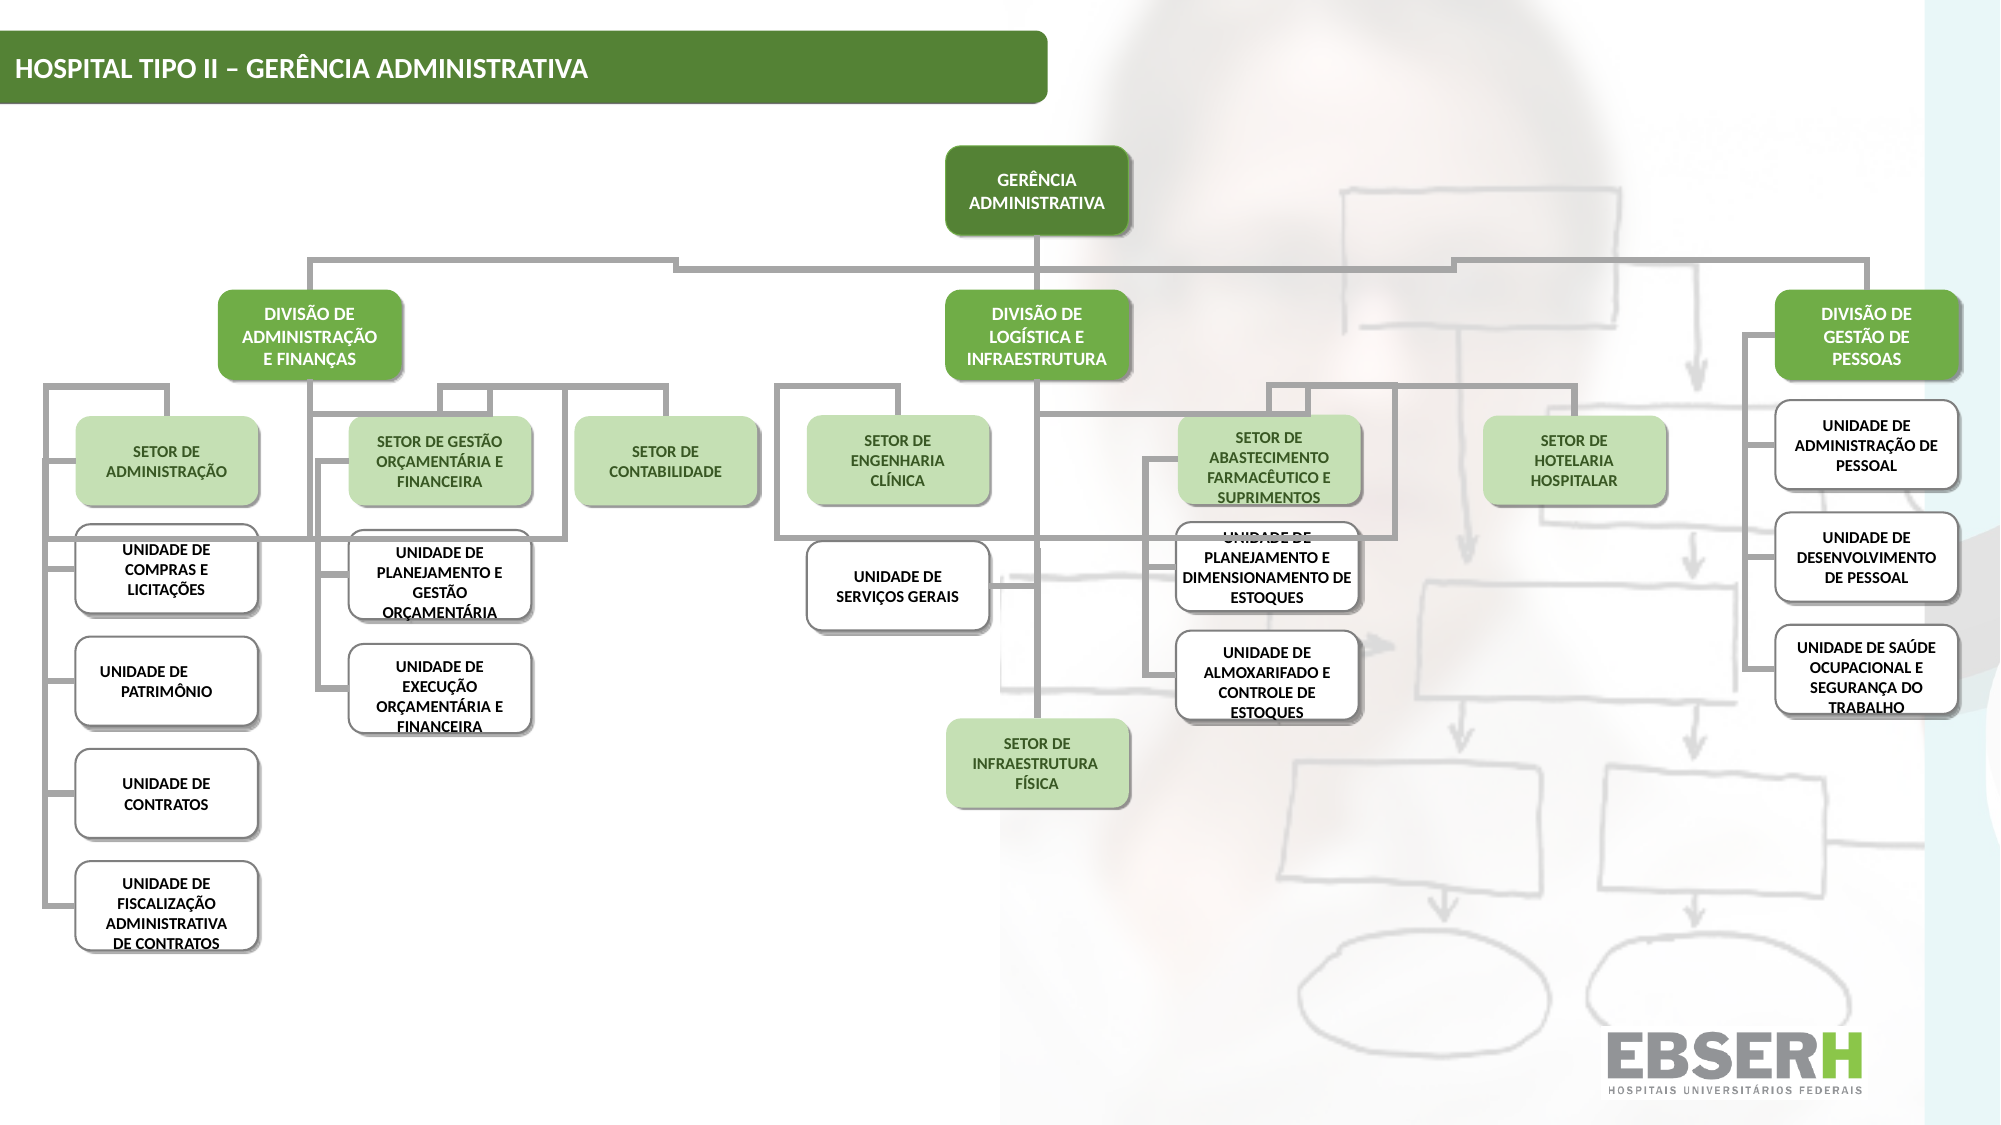

HOSPITAL TIPO II – GERÊNCIA ADMINISTRATIVA
GERÊNCIA ADMINISTRATIVA
DIVISÃO DE ADMINISTRAÇÃO E FINANÇAS
DIVISÃO DE LOGÍSTICA E INFRAESTRUTURA
DIVISÃO DE GESTÃO DE PESSOAS
UNIDADE DE ADMINISTRAÇÃO DE PESSOAL
SETOR DE ABASTECIMENTO FARMACÊUTICO E SUPRIMENTOS
SETOR DE ENGENHARIA CLÍNICA
SETOR DE HOTELARIA HOSPITALAR
SETOR DE ADMINISTRAÇÃO
SETOR DE GESTÃO ORÇAMENTÁRIA E FINANCEIRA
SETOR DE CONTABILIDADE
UNIDADE DE DESENVOLVIMENTO DE PESSOAL
UNIDADE DE PLANEJAMENTO E DIMENSIONAMENTO DE ESTOQUES
UNIDADE DE COMPRAS E LICITAÇÕES
UNIDADE DE PLANEJAMENTO E GESTÃO ORÇAMENTÁRIA
UNIDADE DE SERVIÇOS GERAIS
UNIDADE DE SAÚDE OCUPACIONAL E SEGURANÇA DO TRABALHO
UNIDADE DE ALMOXARIFADO E CONTROLE DE ESTOQUES
UNIDADE DE PATRIMÔNIO
UNIDADE DE EXECUÇÃO ORÇAMENTÁRIA E FINANCEIRA
SETOR DE INFRAESTRUTURA FÍSICA
UNIDADE DE CONTRATOS
UNIDADE DE FISCALIZAÇÃO ADMINISTRATIVA DE CONTRATOS